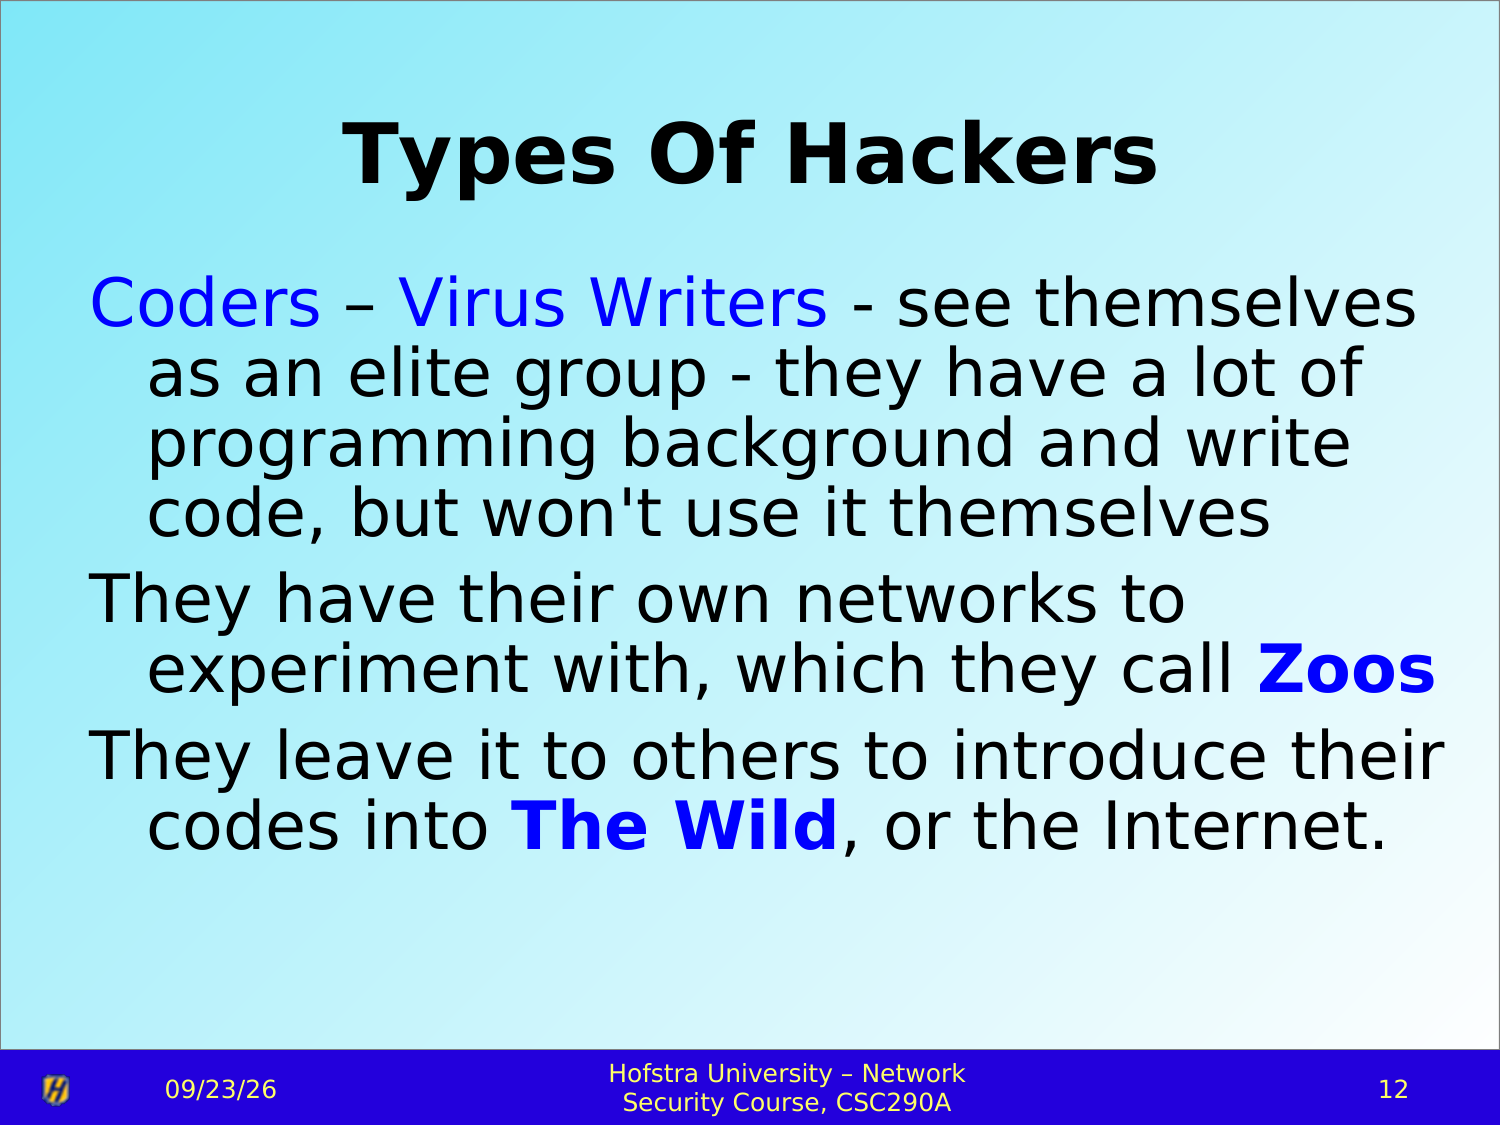

# Types Of Hackers
Coders – Virus Writers - see themselves as an elite group - they have a lot of programming background and write code, but won't use it themselves
They have their own networks to experiment with, which they call Zoos
They leave it to others to introduce their codes into The Wild, or the Internet.
12